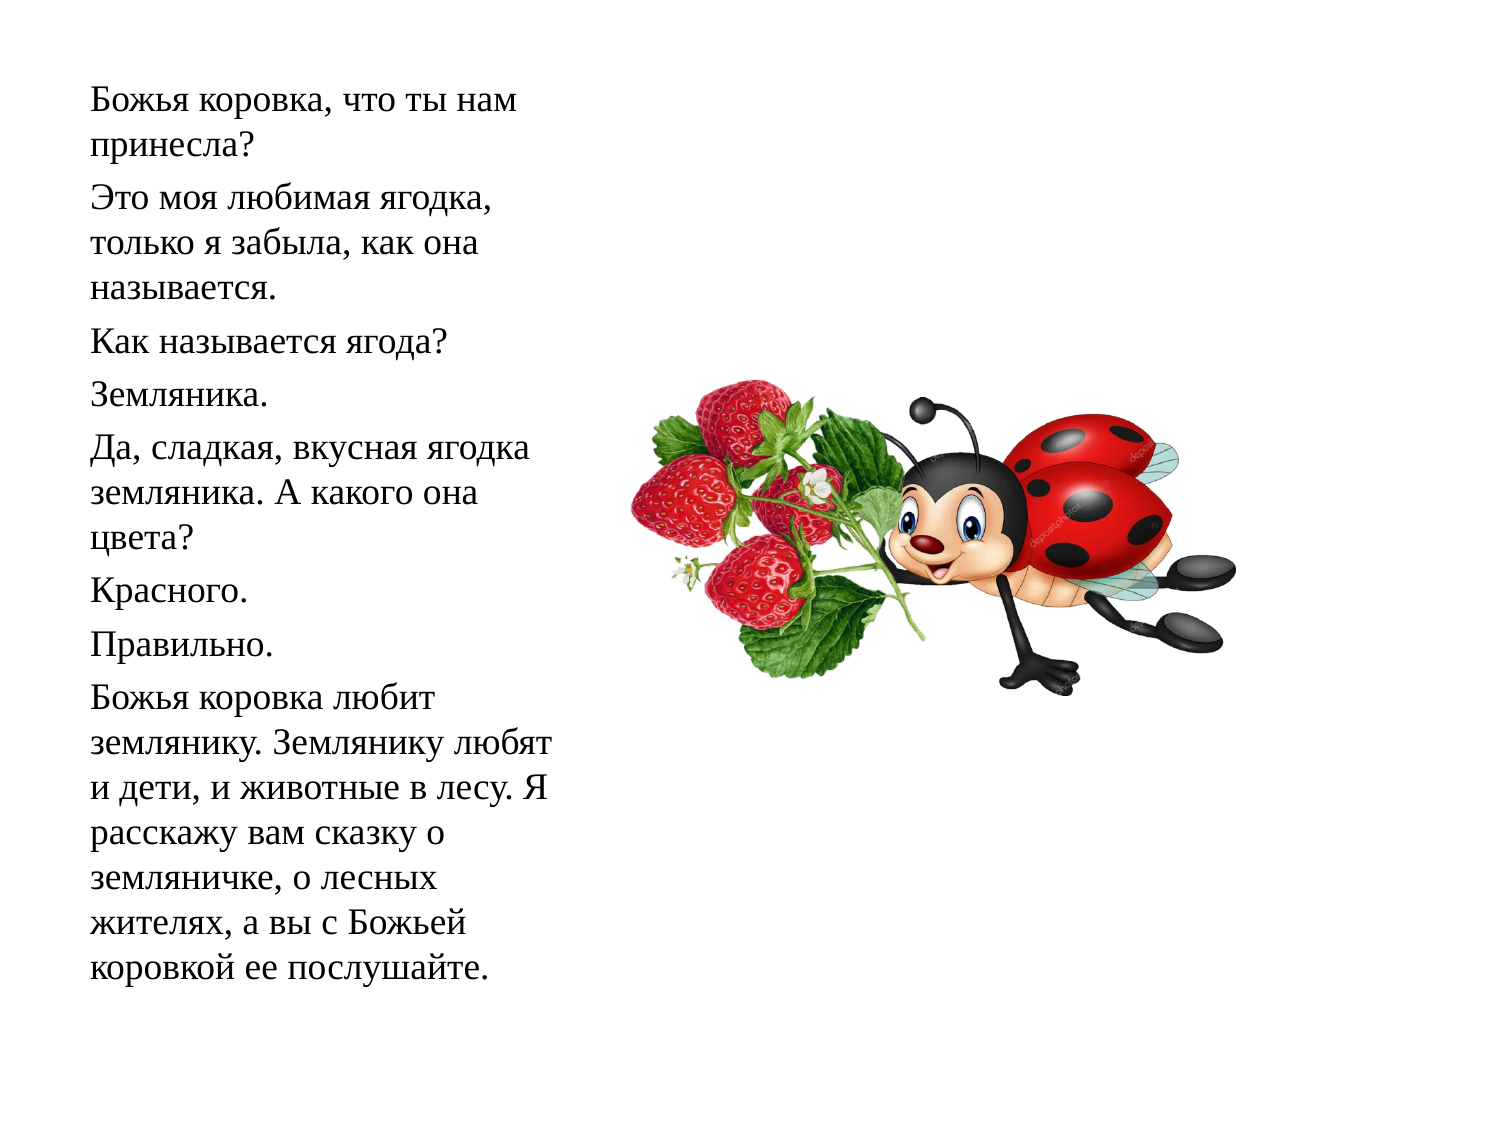

#
Божья коровка, что ты нам принесла?
Это моя любимая ягодка, только я забыла, как она называется.
Как называется ягода?
Земляника.
Да, сладкая, вкусная ягодка земляника. А какого она цвета?
Красного.
Правильно.
Божья коровка любит землянику. Землянику любят и дети, и животные в лесу. Я расскажу вам сказку о земляничке, о лесных жителях, а вы с Божьей коровкой ее послушайте.